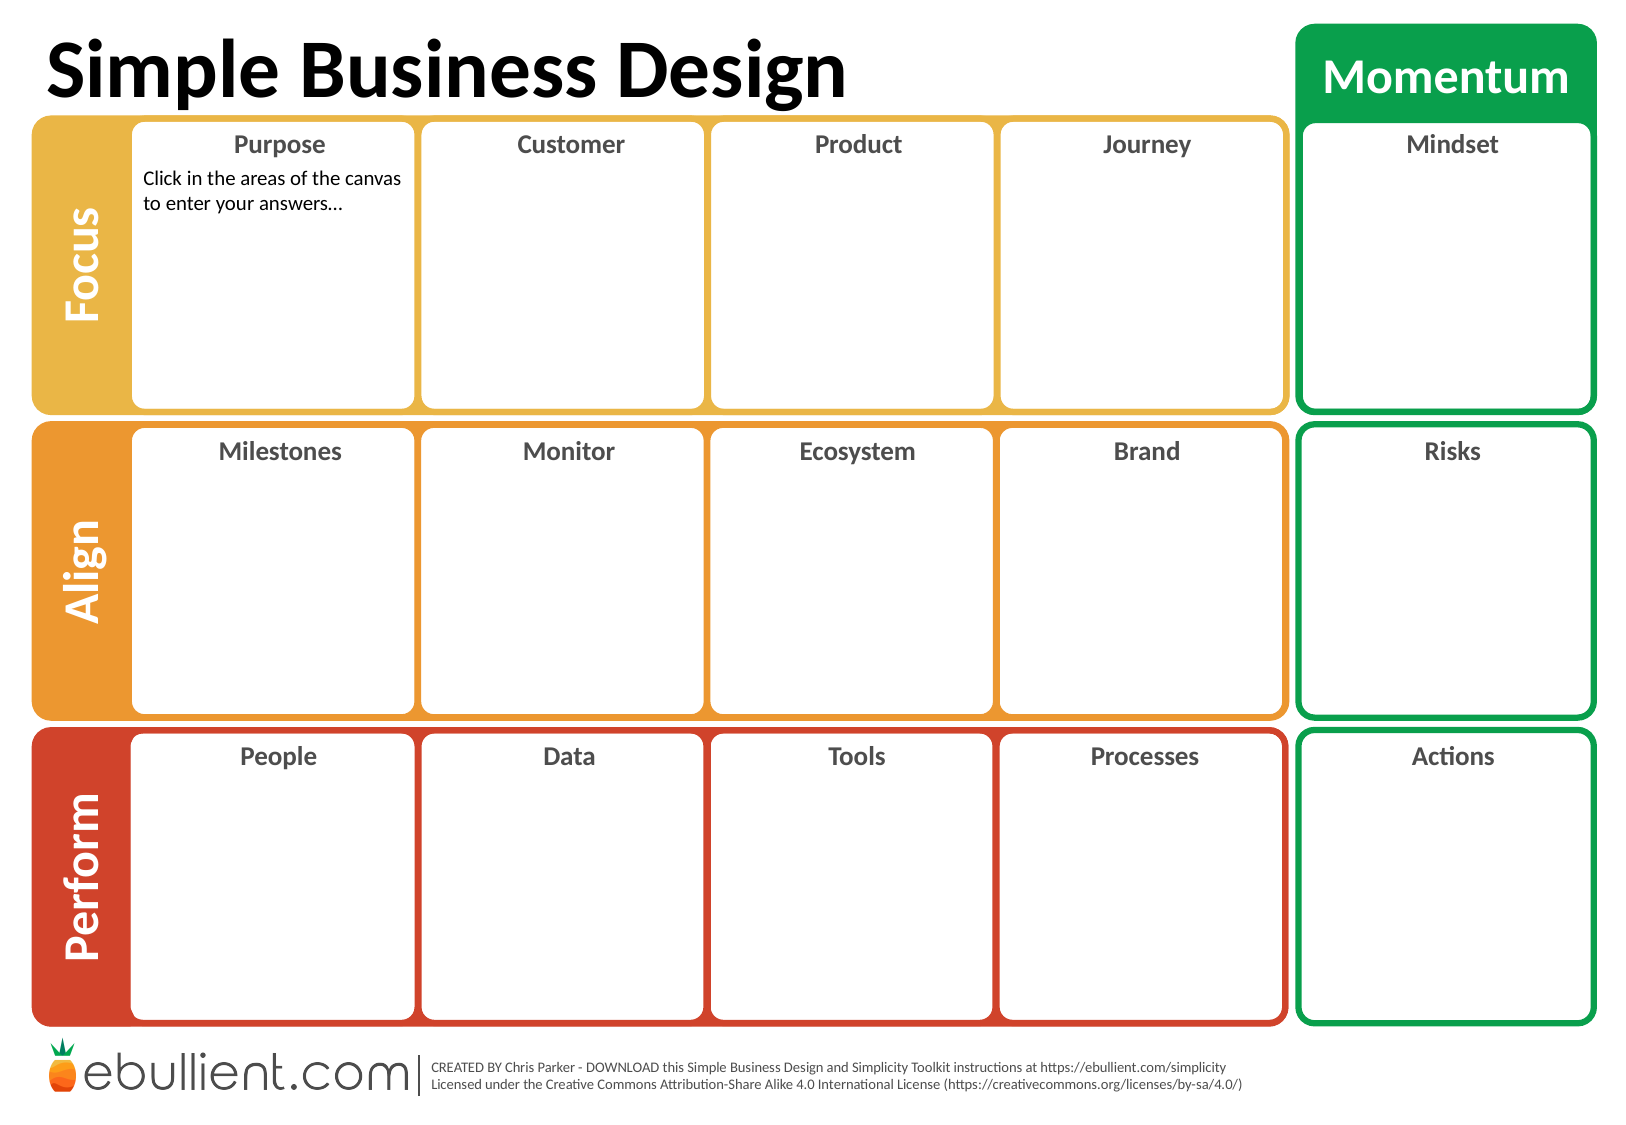

# Simple Business Design
Click in the areas of the canvas to enter your answers…